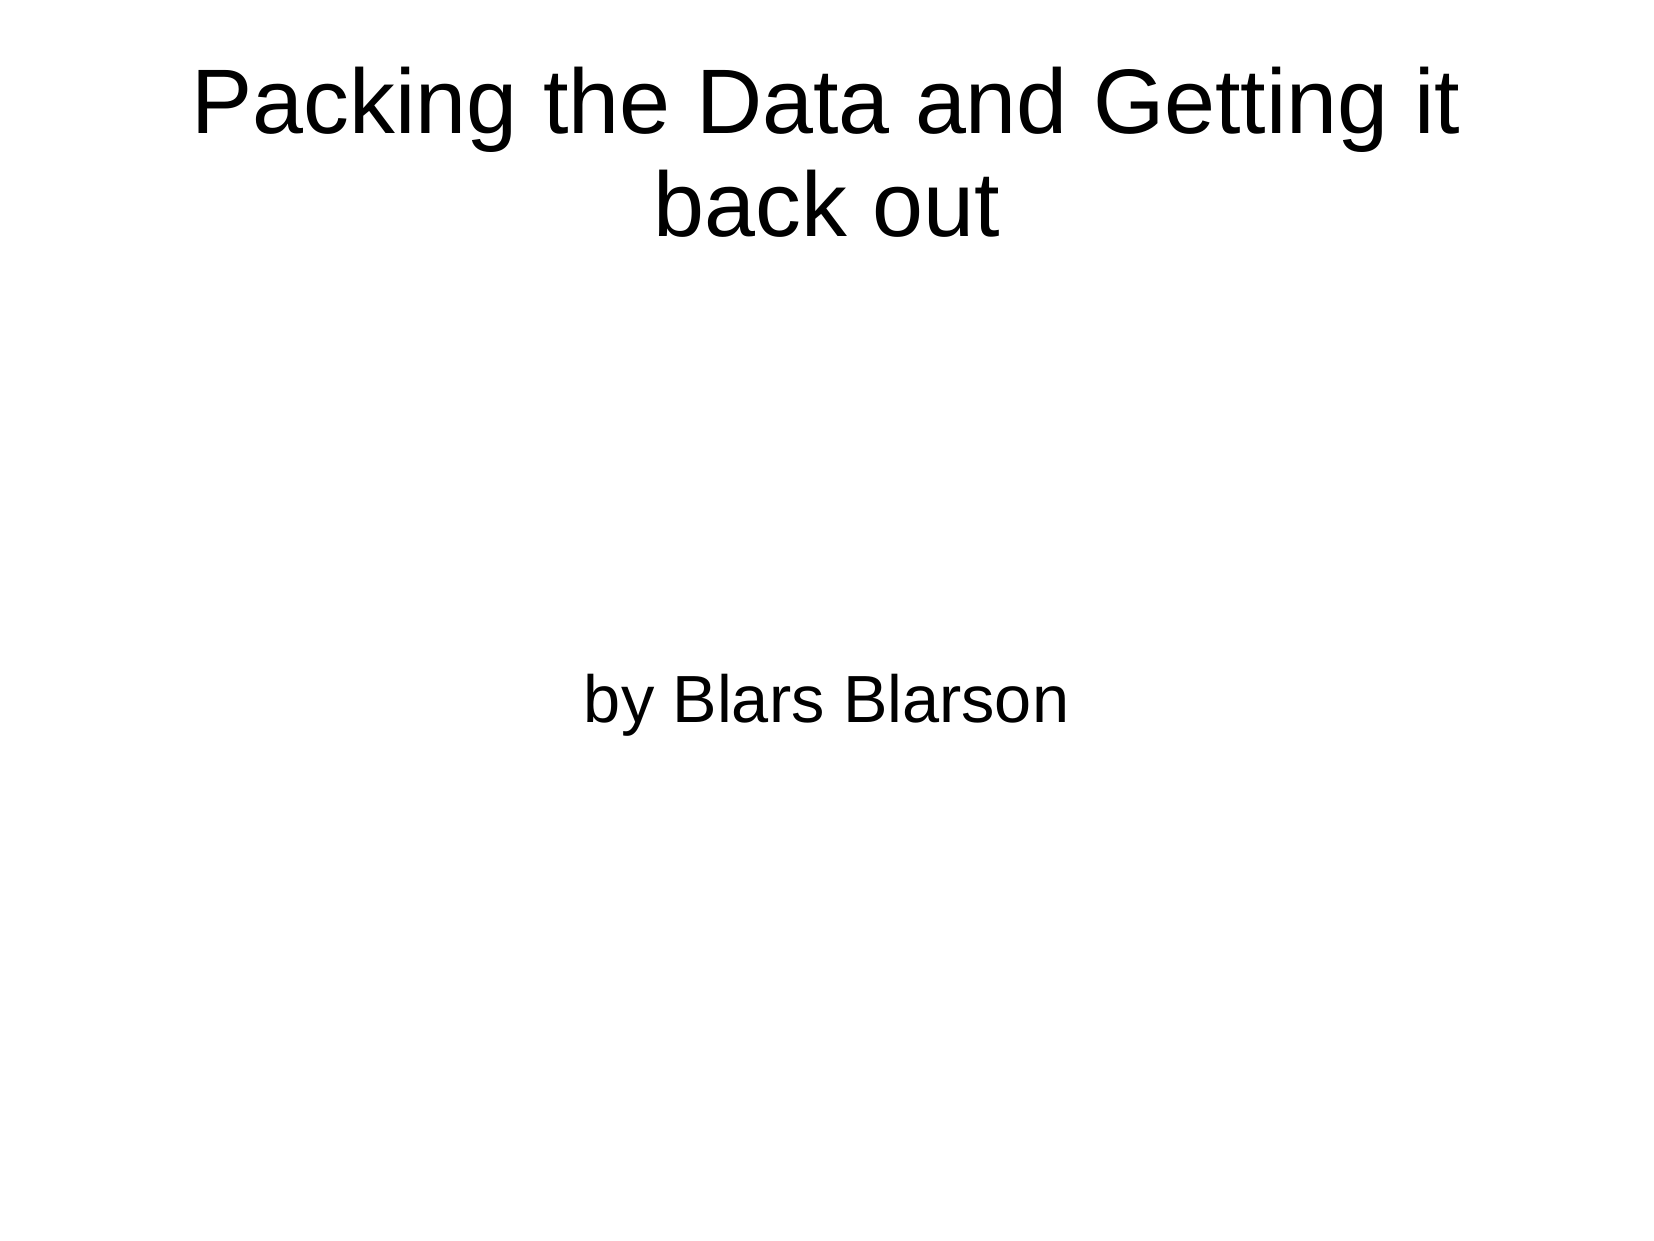

# Packing the Data and Getting it back out
by Blars Blarson